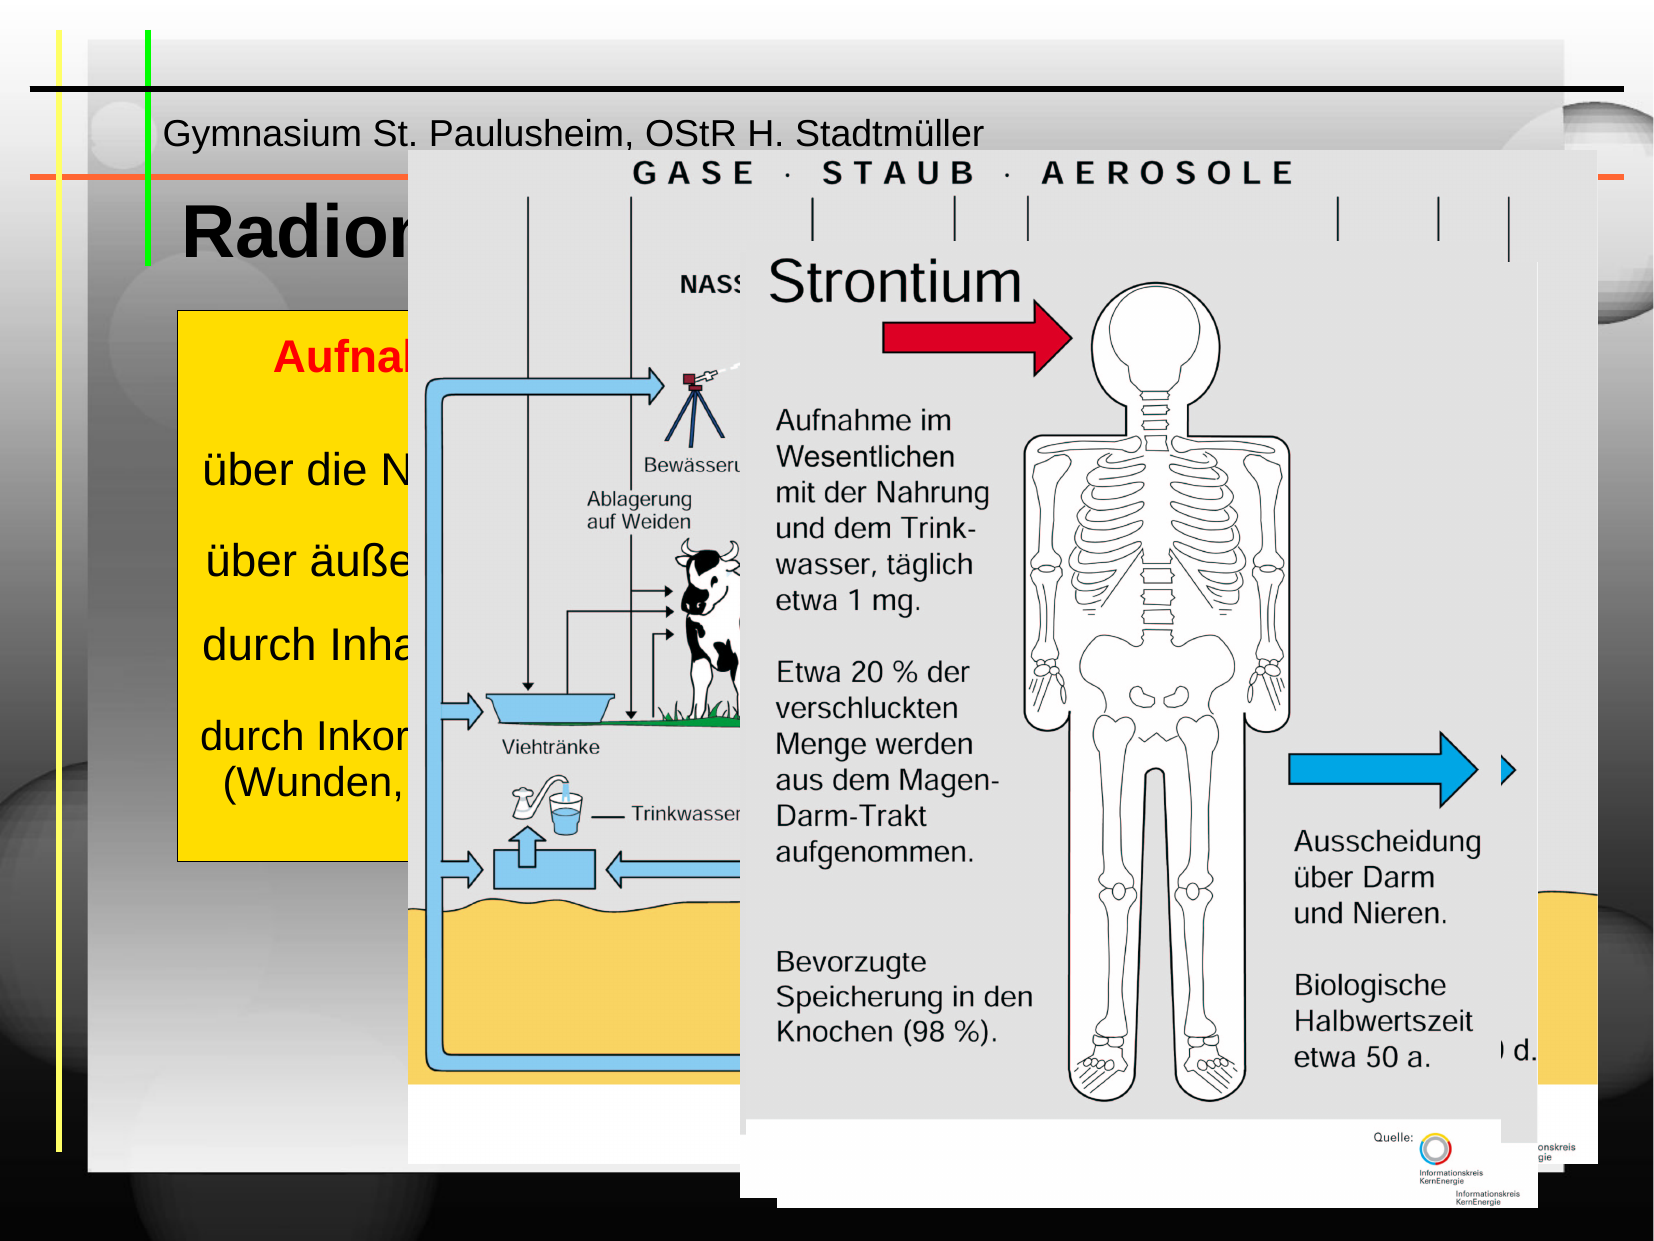

Gymnasium St. Paulusheim, OStR H. Stadtmüller
Radionuklide im menschlichen Körper
Abbau durch:
Aufnahme:
 biologische Halbwertszeit
 über die Nahrungskette
 physikalische Halbwertszeit
 über äußere Bestrahlung
 durch Inhalation
 durch Inkorporation
 (Wunden, direkte Zufuhr..)